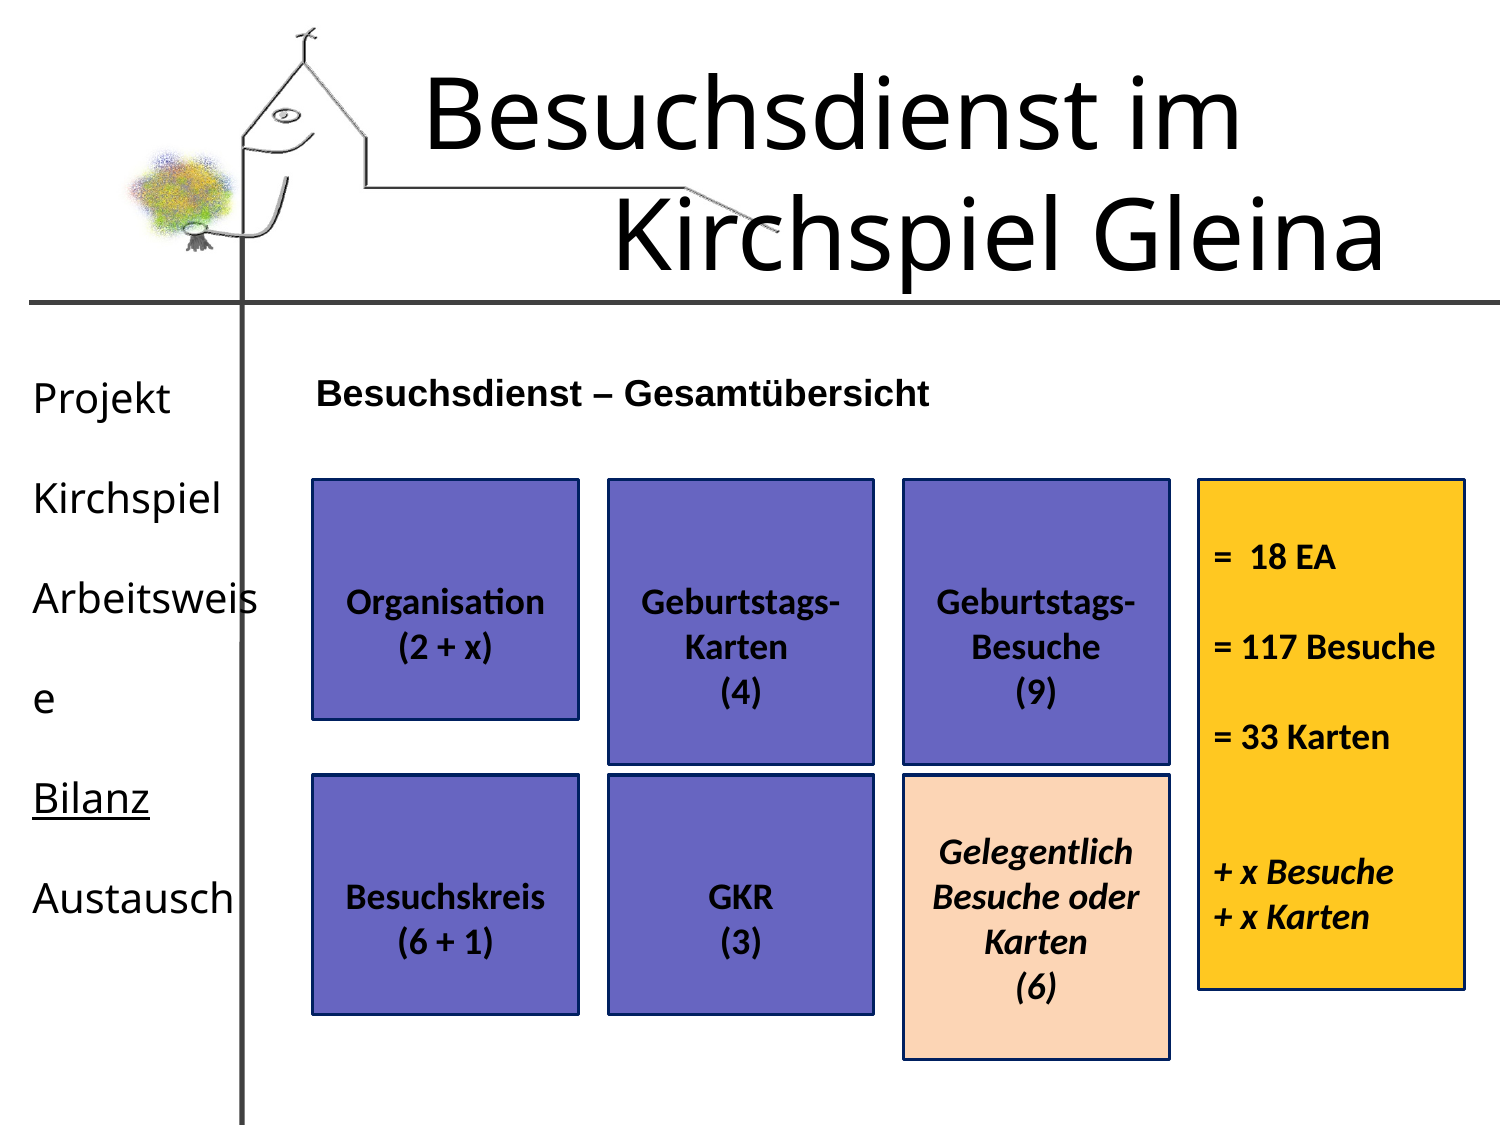

Projekt
Kirchspiel
Arbeitsweise
Bilanz
Austausch
Besuchsdienst – Gesamtübersicht
Organisation
(2 + x)
Geburtstags-Karten
(4)
Geburtstags-Besuche
(9)
= 18 EA
= 117 Besuche
= 33 Karten
+ x Besuche
+ x Karten
Besuchskreis
(6 + 1)
GKR
(3)
Gelegentlich
Besuche oder Karten
(6)